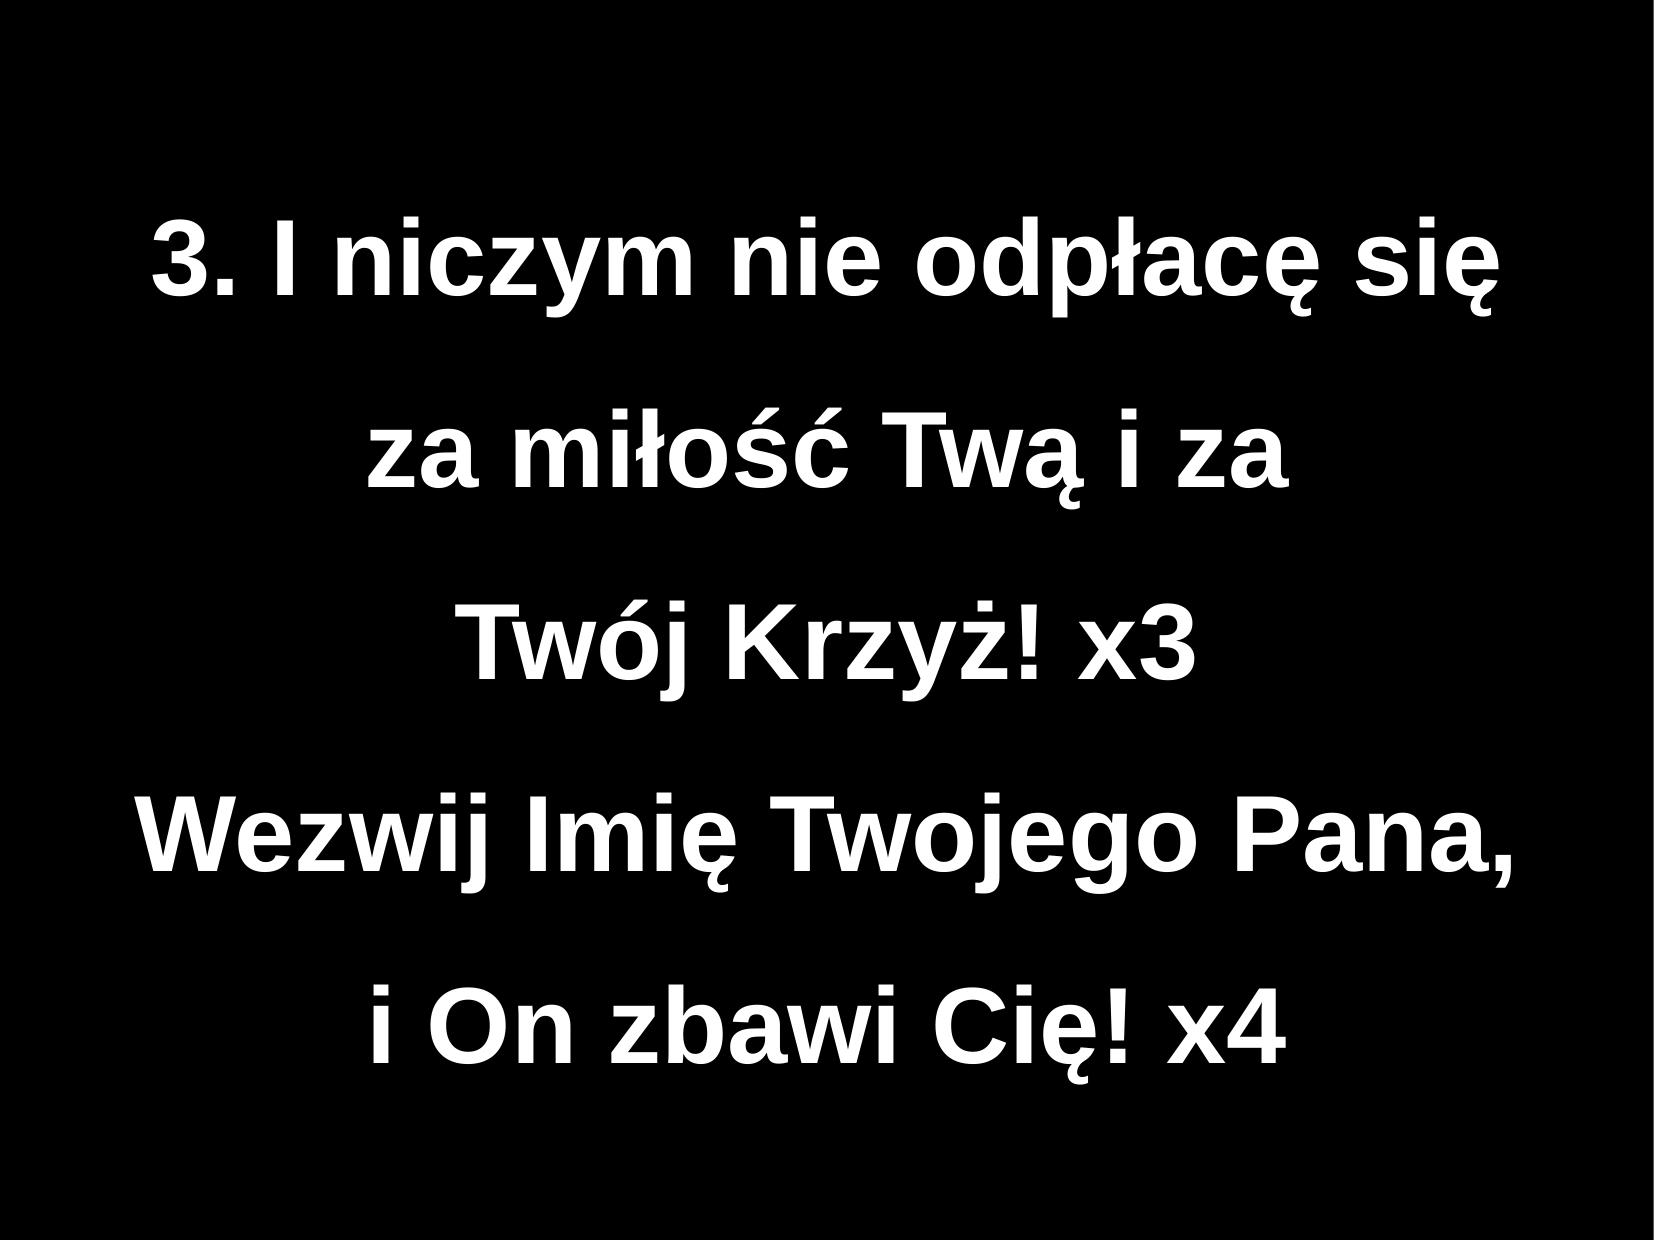

# 3. I niczym nie odpłacę się
za miłość Twą i za
Twój Krzyż! x3
Wezwij Imię Twojego Pana,
i On zbawi Cię! x4